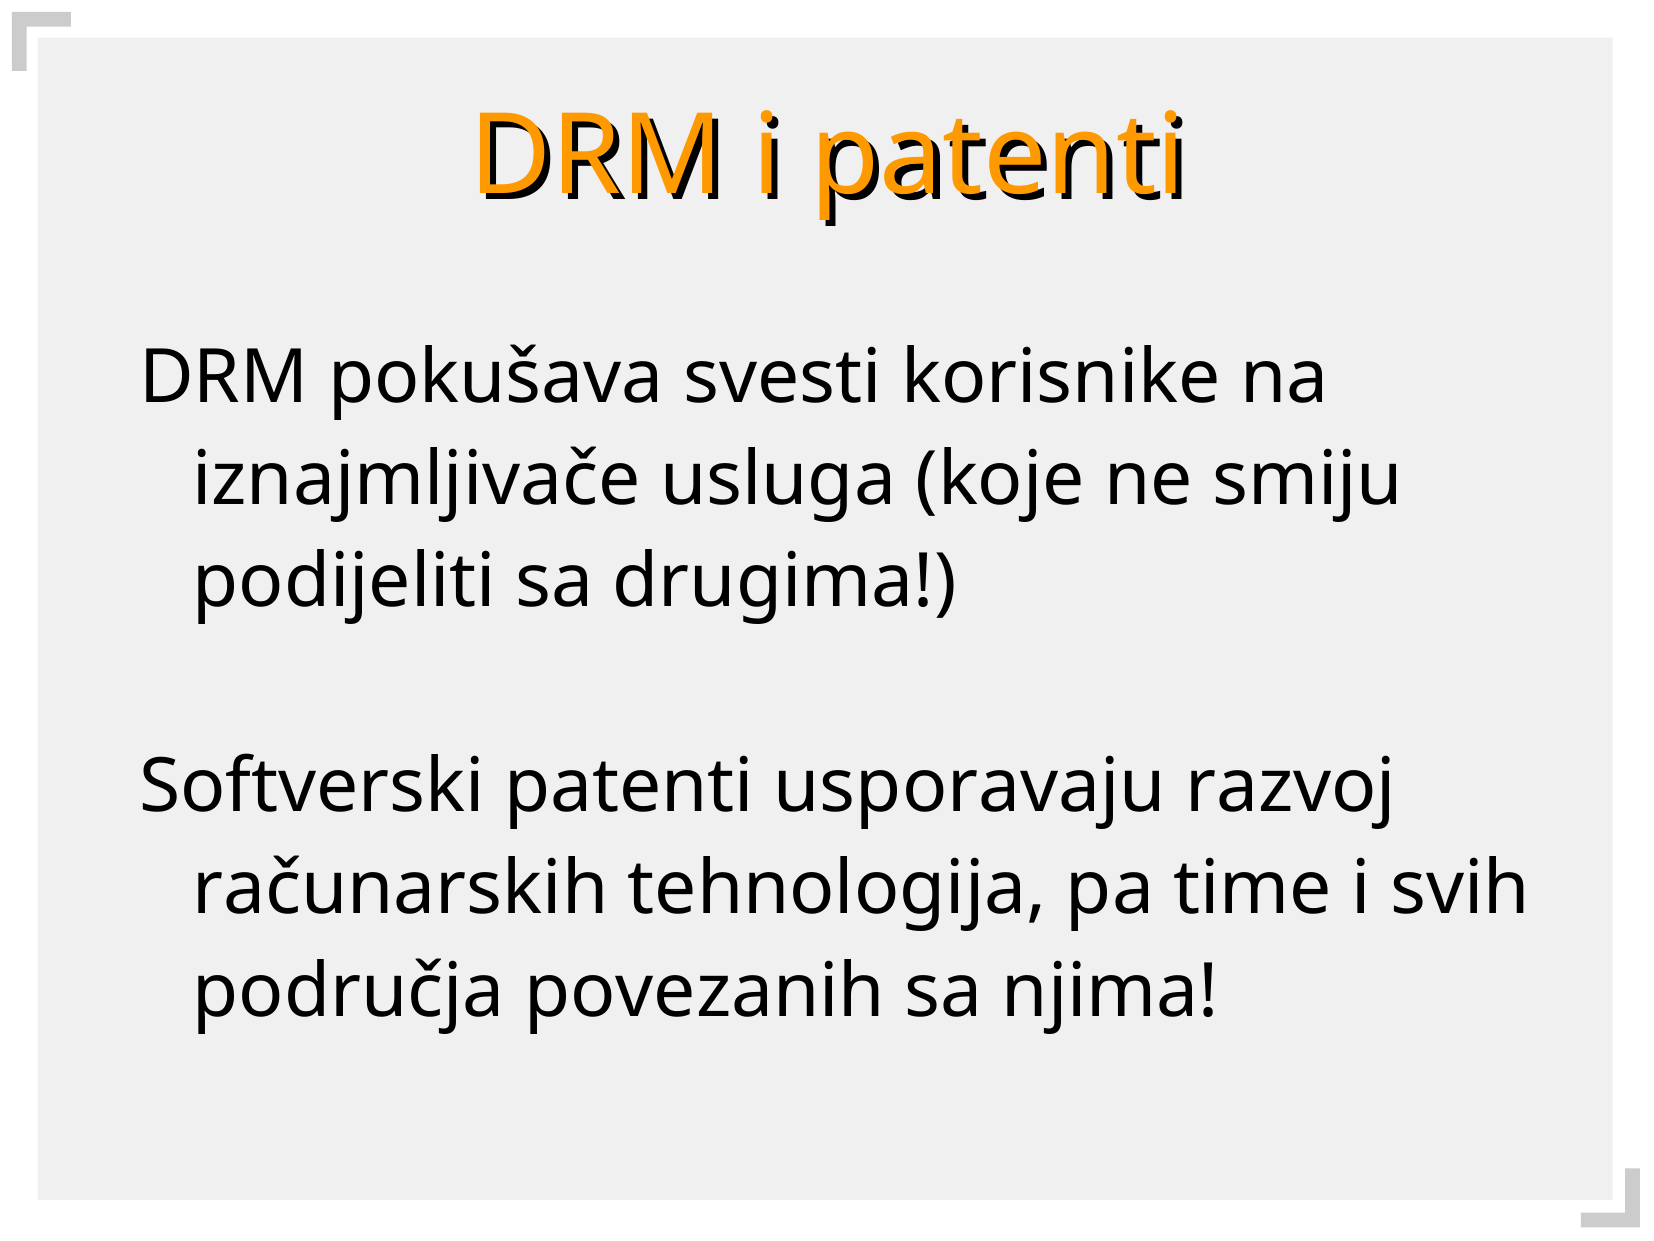

# DRM i patenti
DRM pokušava svesti korisnike na iznajmljivače usluga (koje ne smiju podijeliti sa drugima!)
Softverski patenti usporavaju razvoj računarskih tehnologija, pa time i svih područja povezanih sa njima!